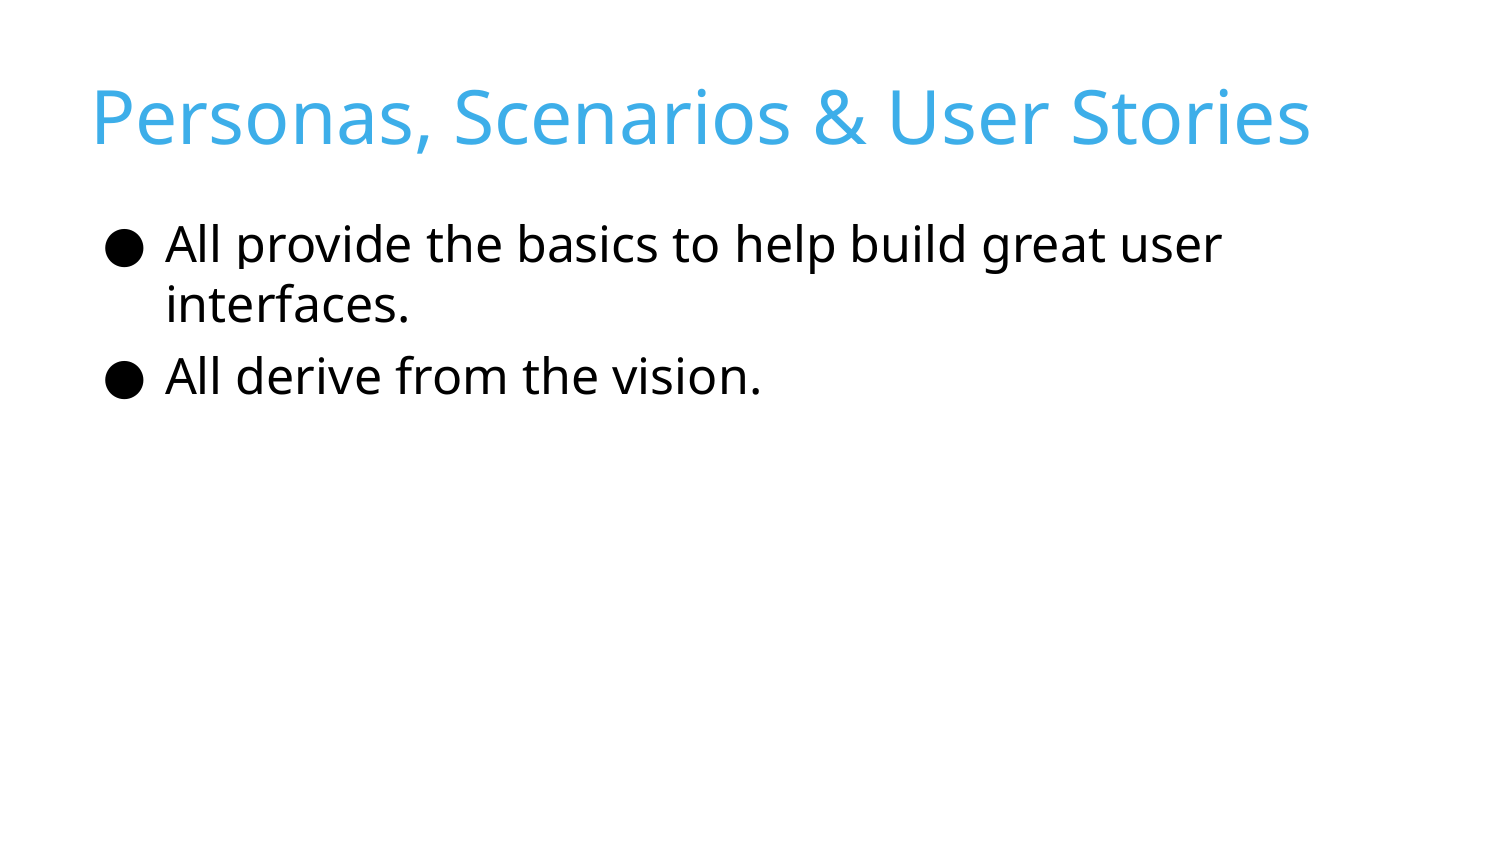

# Personas, Scenarios & User Stories
All provide the basics to help build great user interfaces.
All derive from the vision.